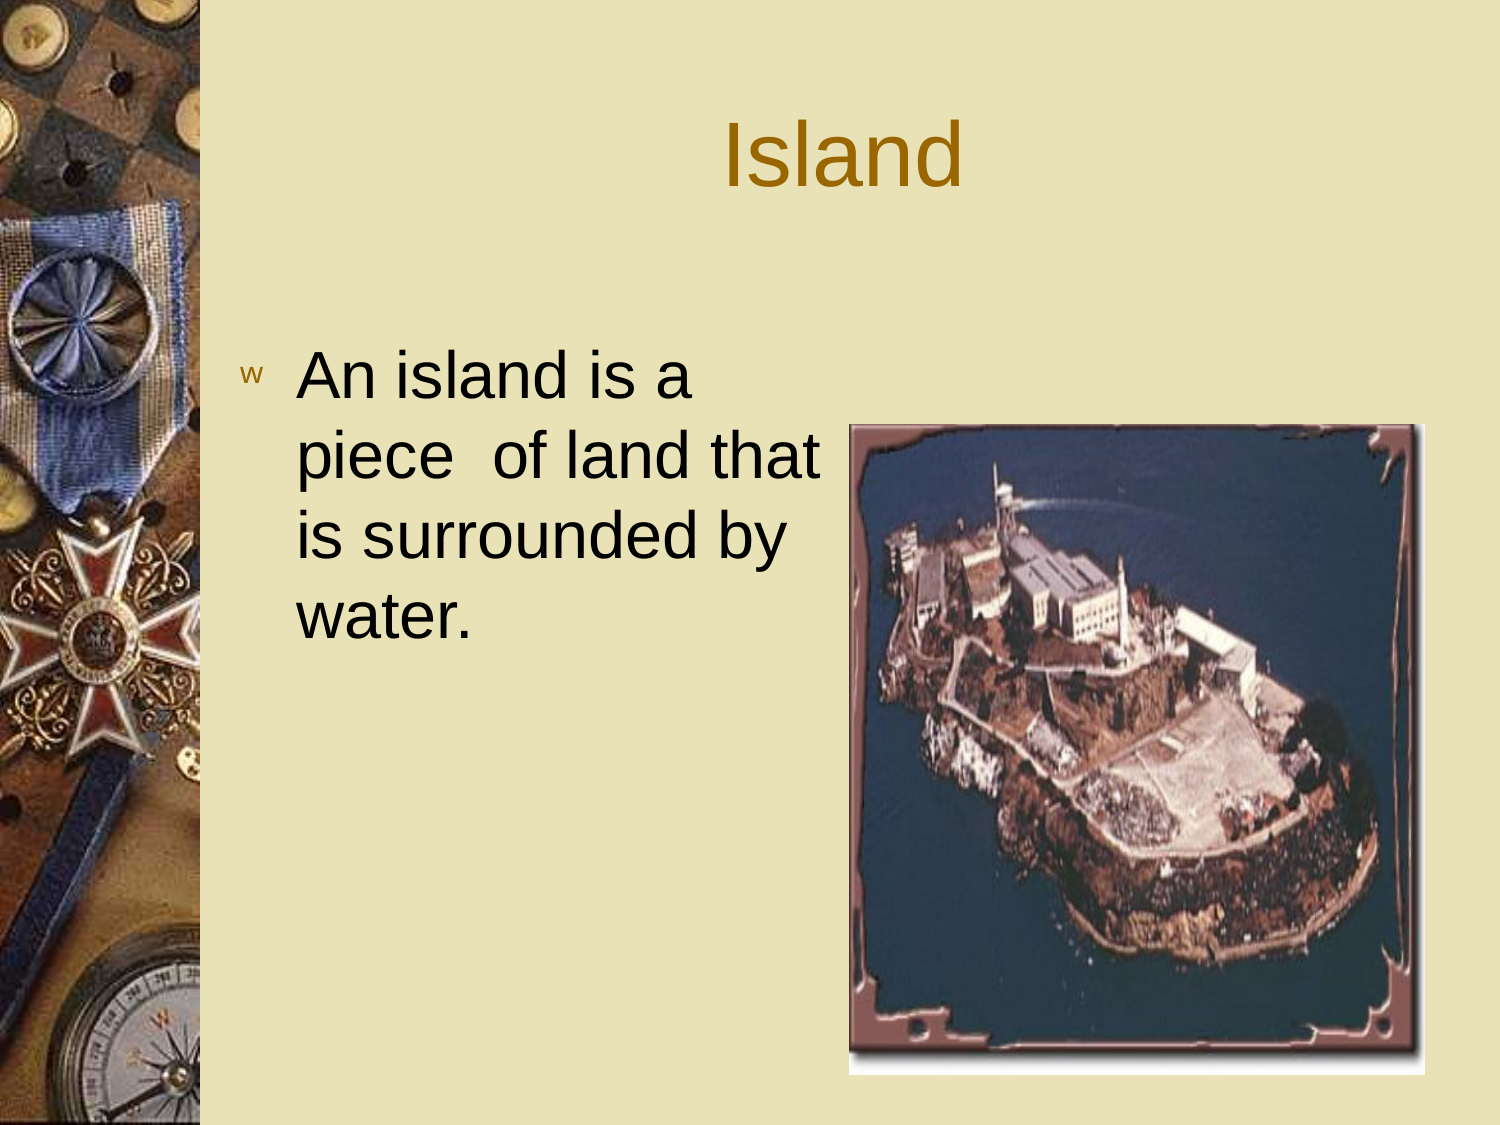

# Island
An island is a piece of land that is surrounded by water.